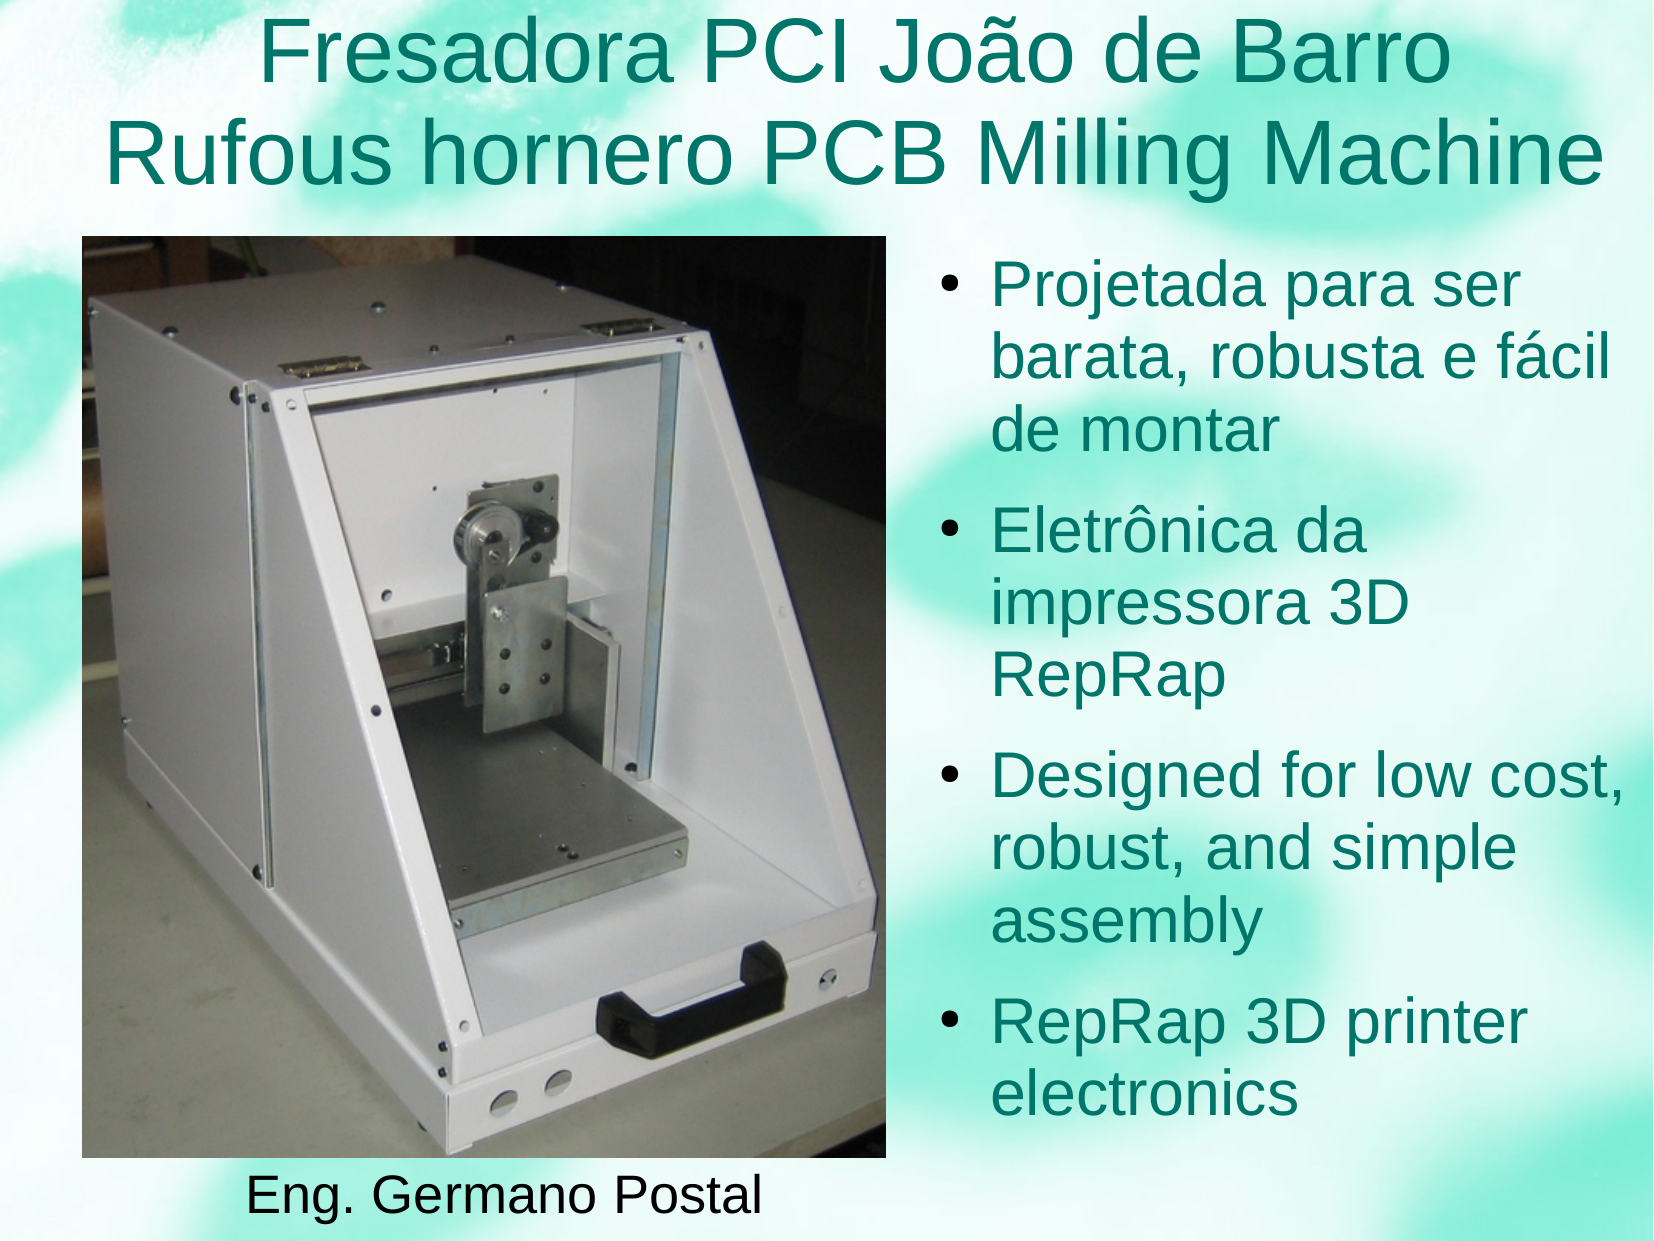

# Fresadora PCI João de Barro Rufous hornero PCB Milling Machine
Projetada para ser barata, robusta e fácil de montar
Eletrônica da impressora 3D RepRap
Designed for low cost, robust, and simple assembly
RepRap 3D printer electronics
Eng. Germano Postal